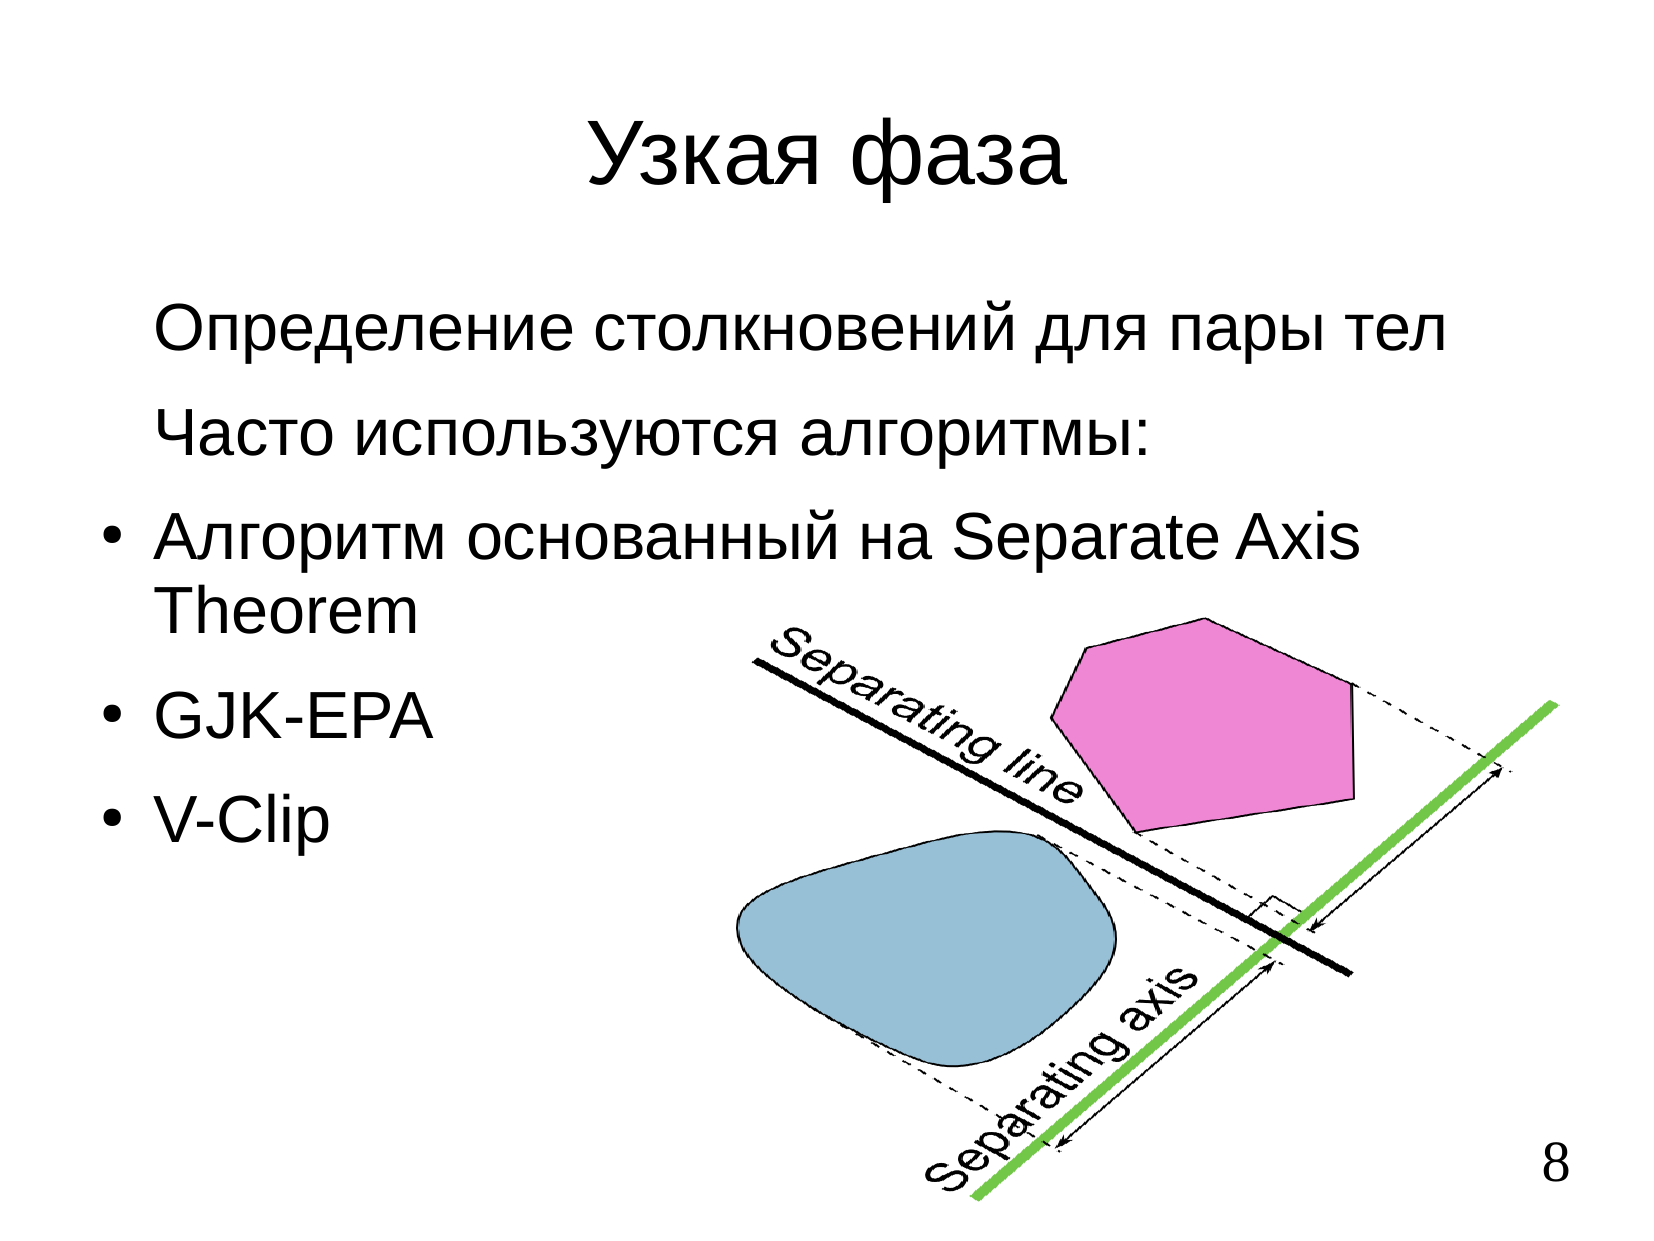

# Узкая фаза
Определение столкновений для пары тел
Часто используются алгоритмы:
Алгоритм основанный на Separate Axis Theorem
GJK-EPA
V-Clip
8